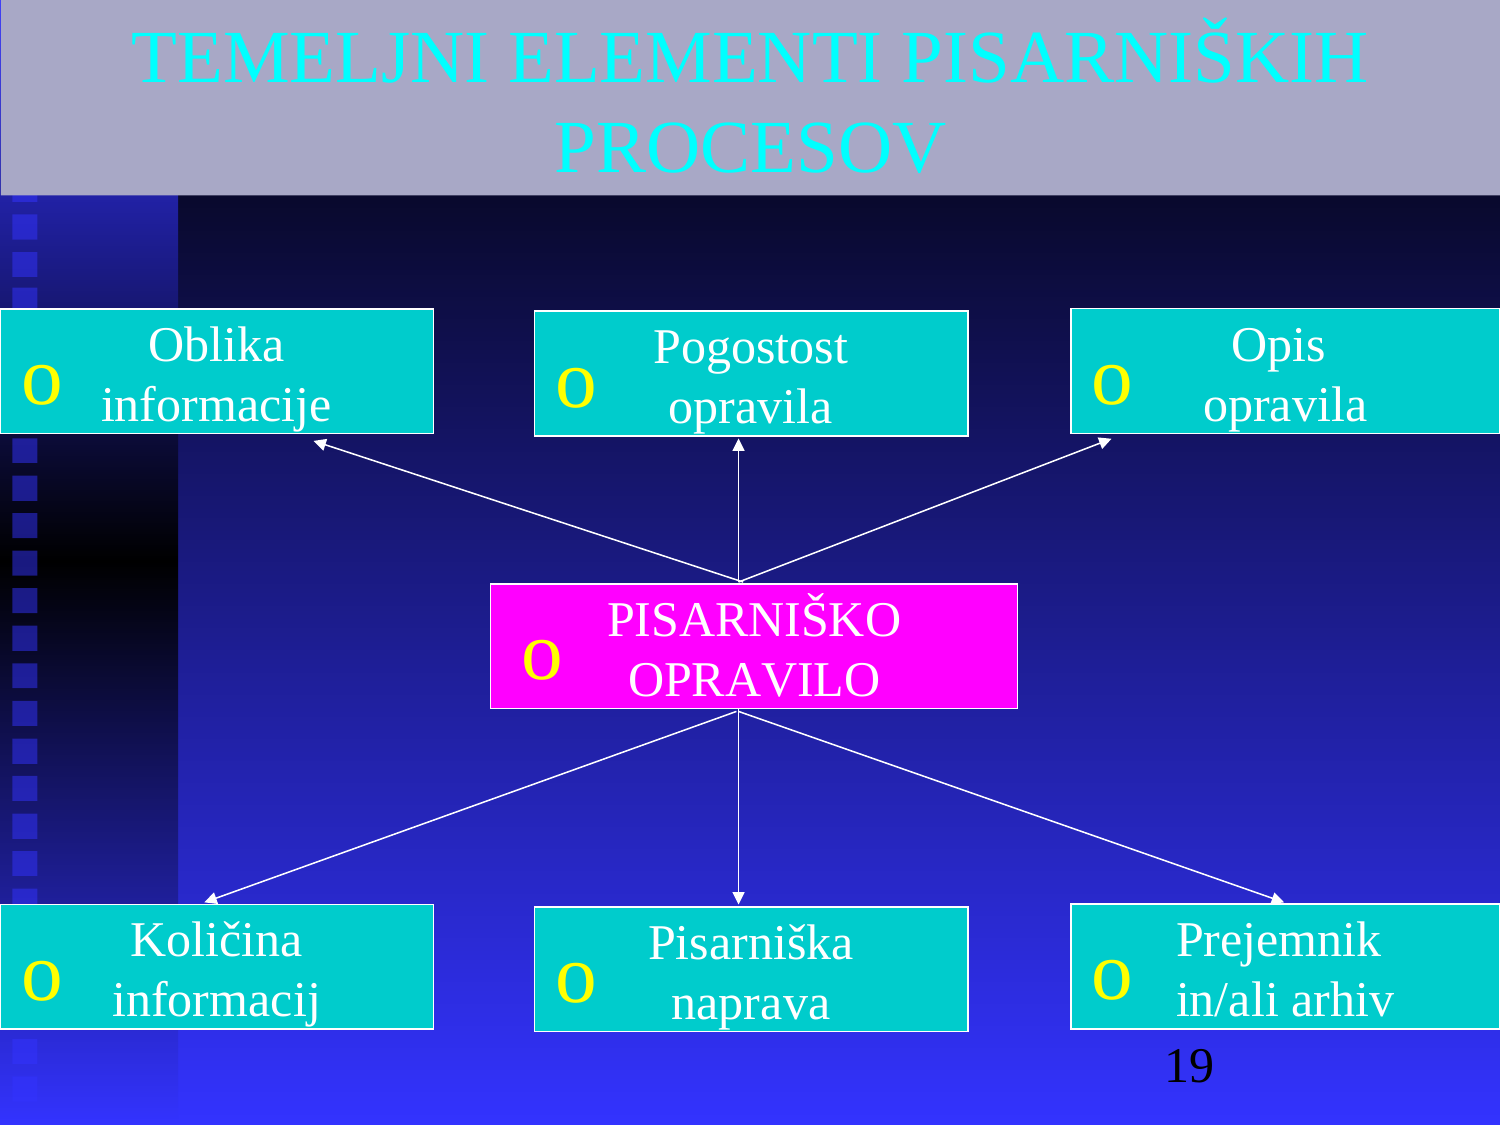

TEMELJNI ELEMENTI PISARNIŠKIH PROCESOV
Opis
opravila
o
Oblika
informacije
o
Pogostost
opravila
o
PISARNIŠKO
OPRAVILO
o
Prejemnik
in/ali arhiv
o
Količina
informacij
o
Pisarniška
naprava
o
19